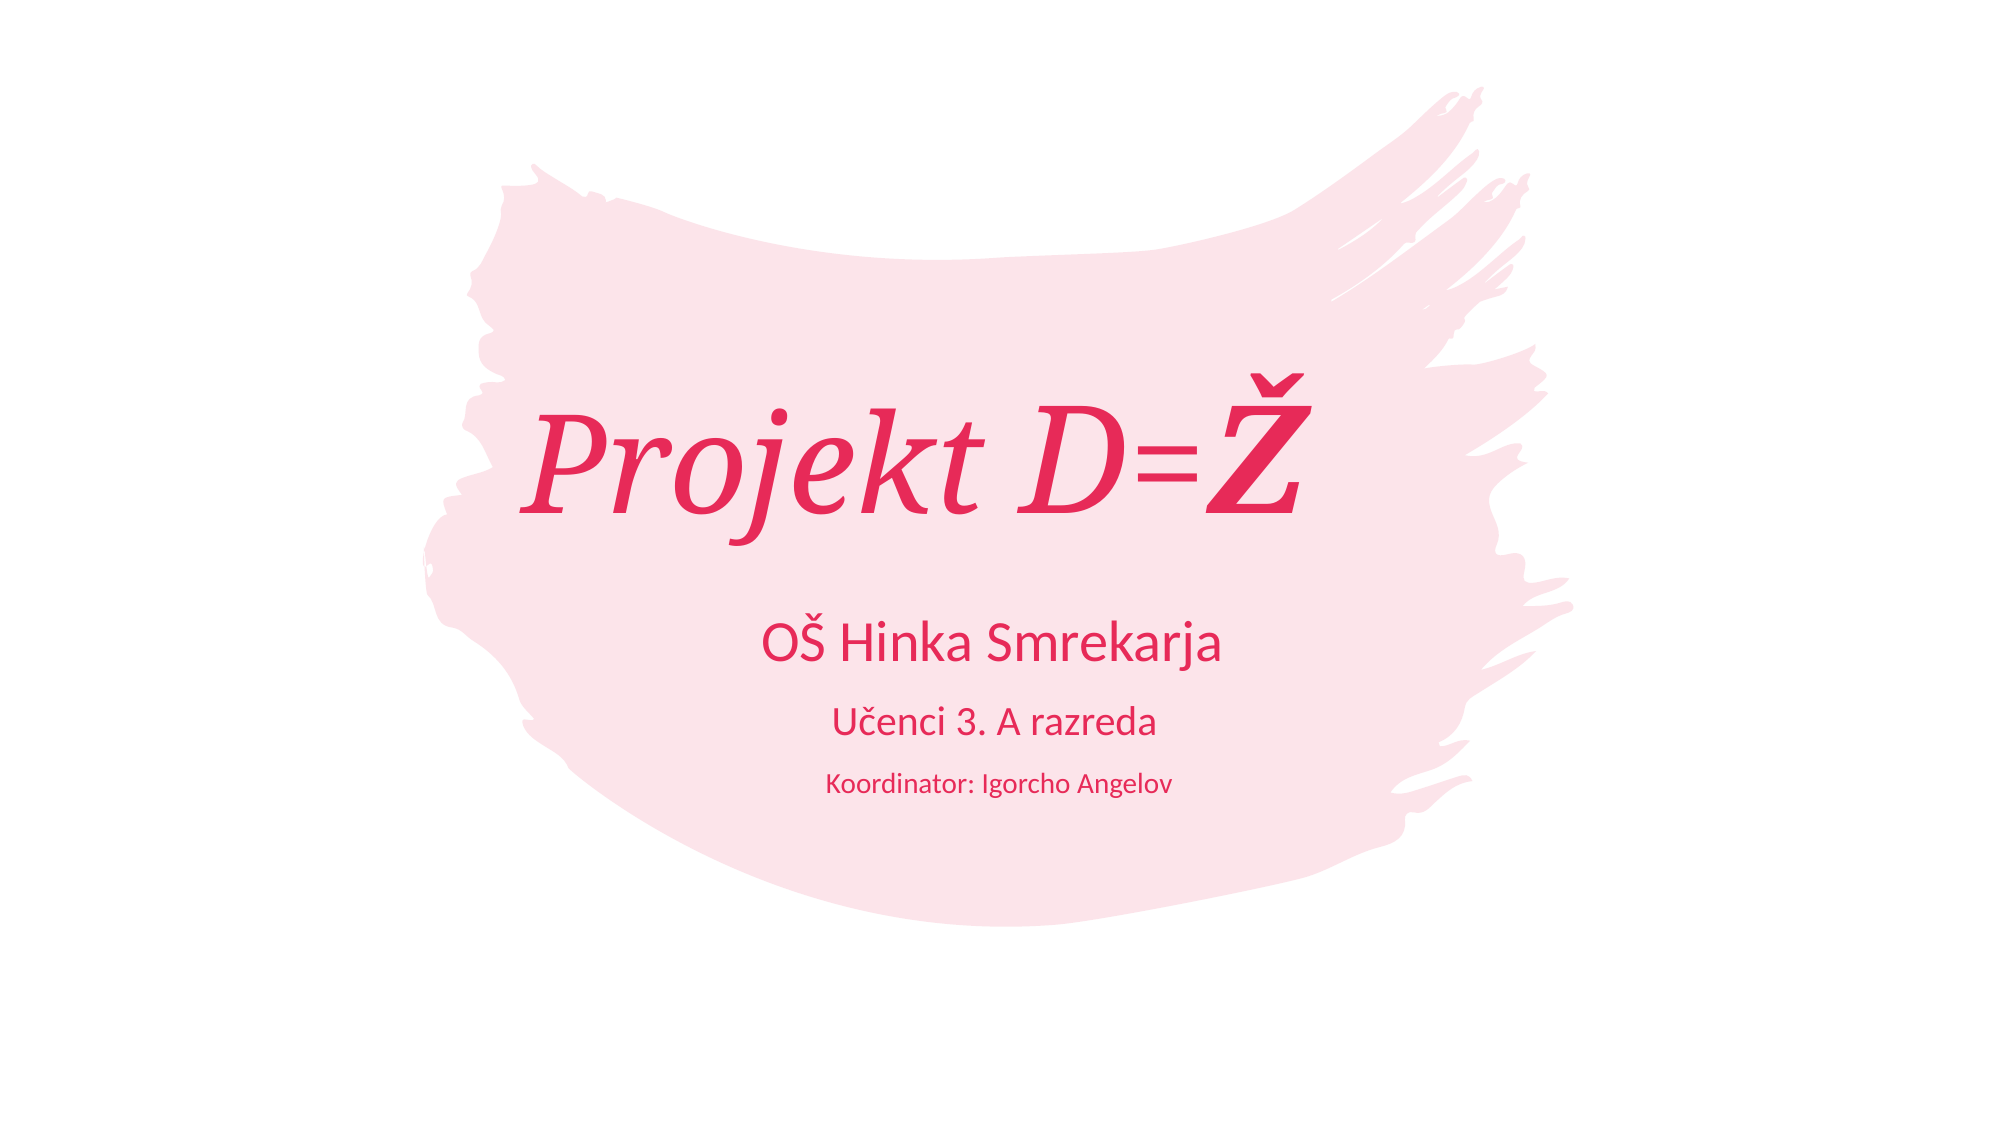

# Projekt D=Ž
OŠ Hinka Smrekarja
Učenci 3. A razreda
Koordinator: Igorcho Angelov